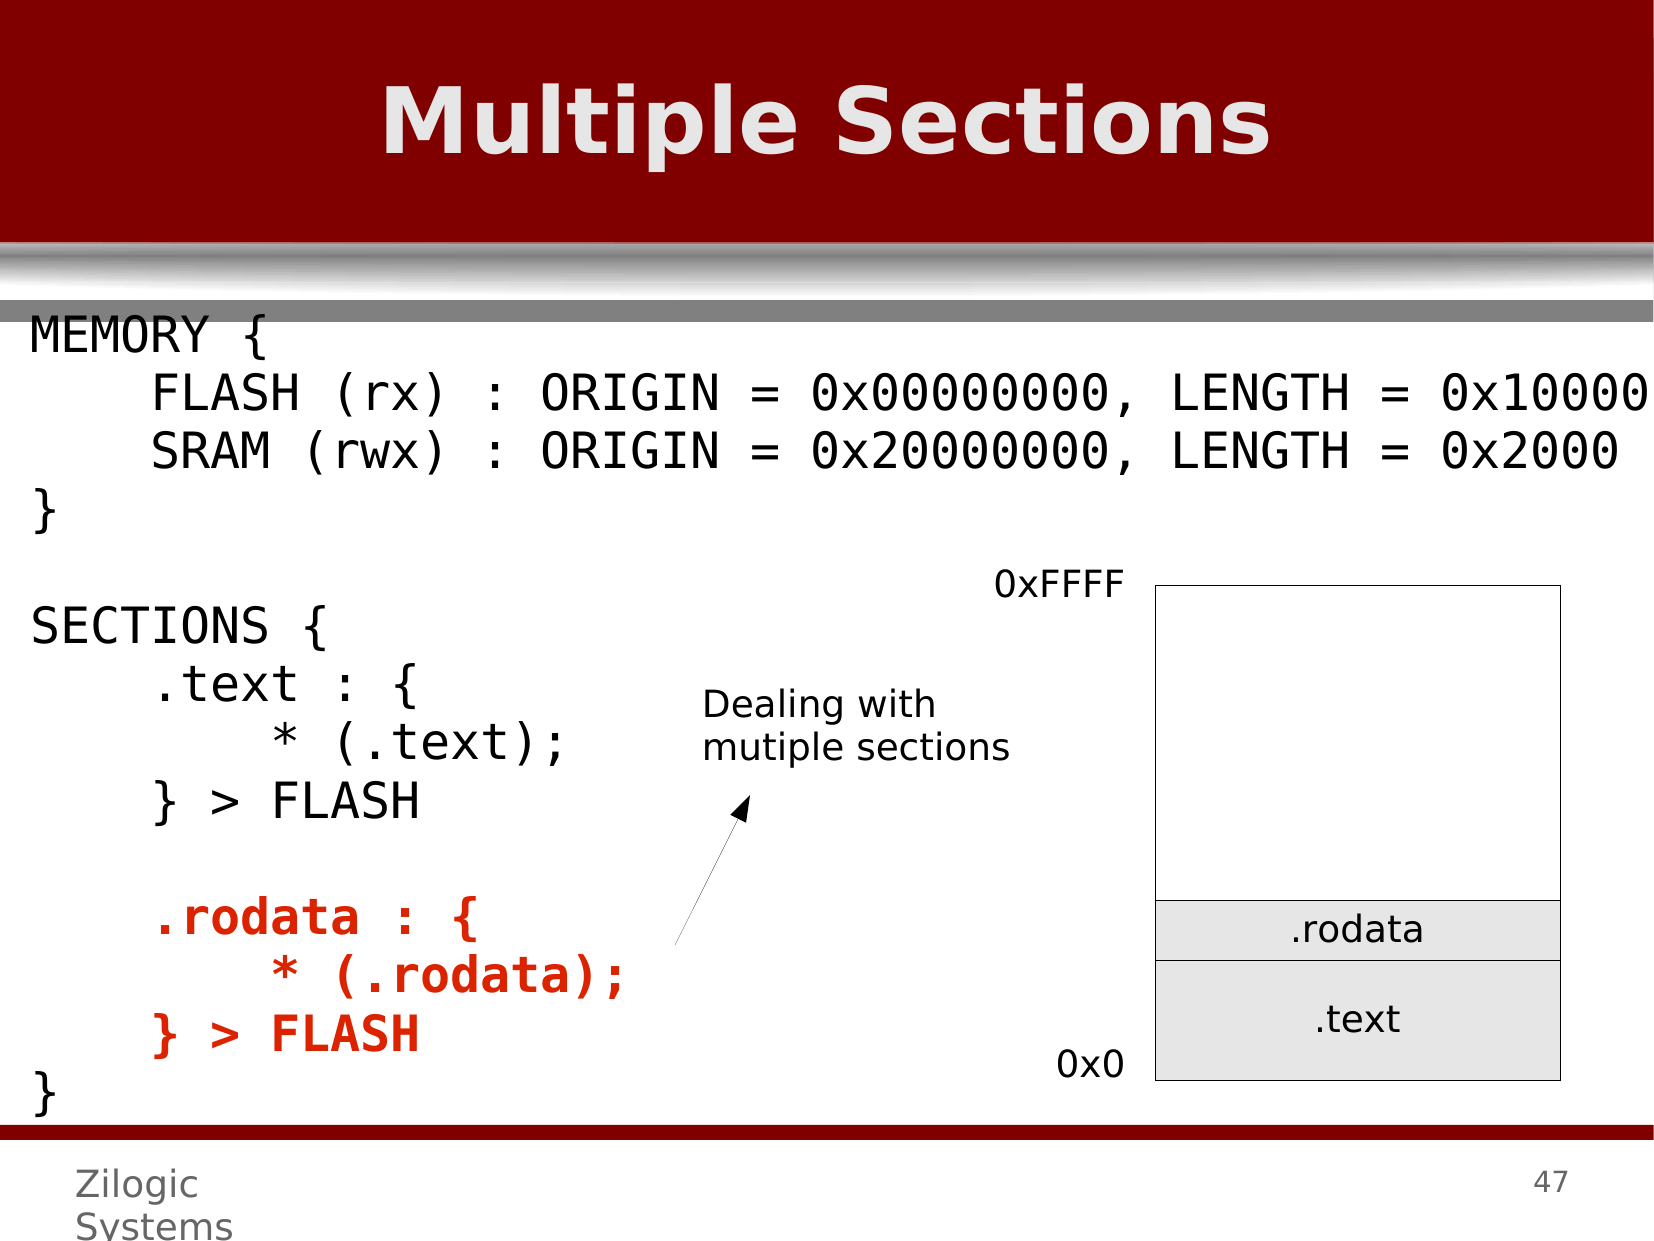

# Multiple Sections
MEMORY {
 FLASH (rx) : ORIGIN = 0x00000000, LENGTH = 0x10000
 SRAM (rwx) : ORIGIN = 0x20000000, LENGTH = 0x2000
}
SECTIONS {
 .text : {
 * (.text);
 } > FLASH
 .rodata : {
 * (.rodata);
 } > FLASH
}
0xFFFF
Dealing with
mutiple sections
.rodata
.text
0x0
47